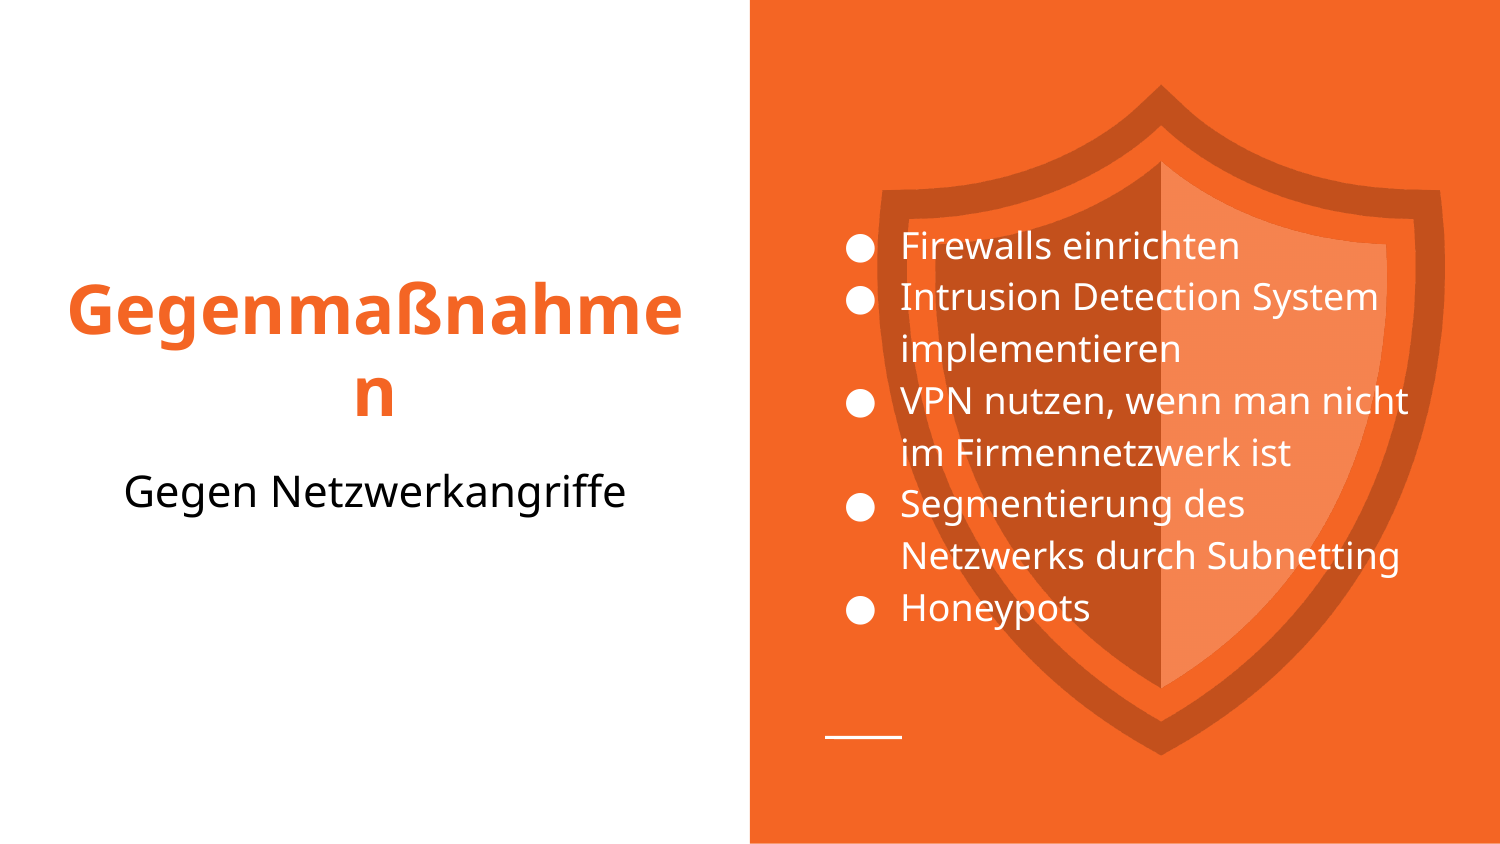

Firewalls einrichten
Intrusion Detection System implementieren
VPN nutzen, wenn man nicht im Firmennetzwerk ist
Segmentierung des Netzwerks durch Subnetting
Honeypots
# Gegenmaßnahmen
Gegen Netzwerkangriffe